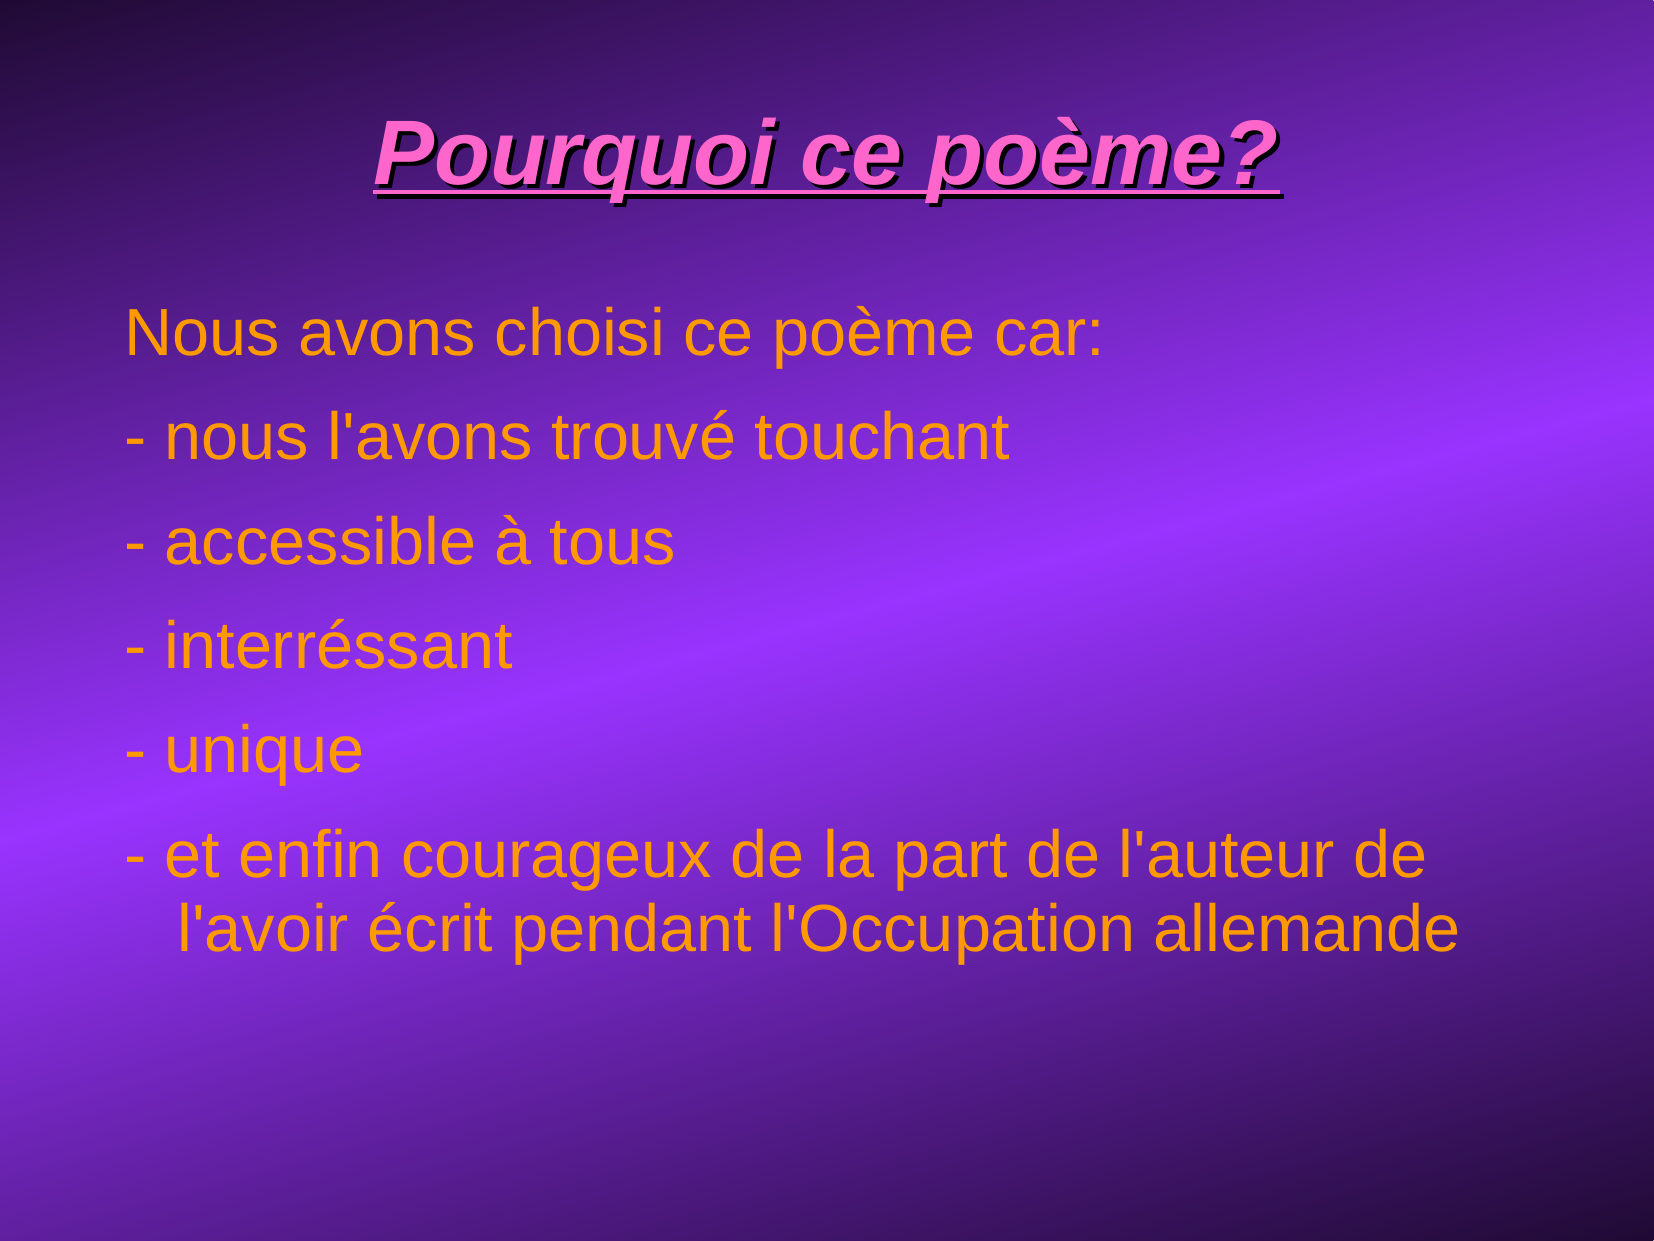

# Pourquoi ce poème?
Nous avons choisi ce poème car:
- nous l'avons trouvé touchant
- accessible à tous
- interréssant
- unique
- et enfin courageux de la part de l'auteur de l'avoir écrit pendant l'Occupation allemande